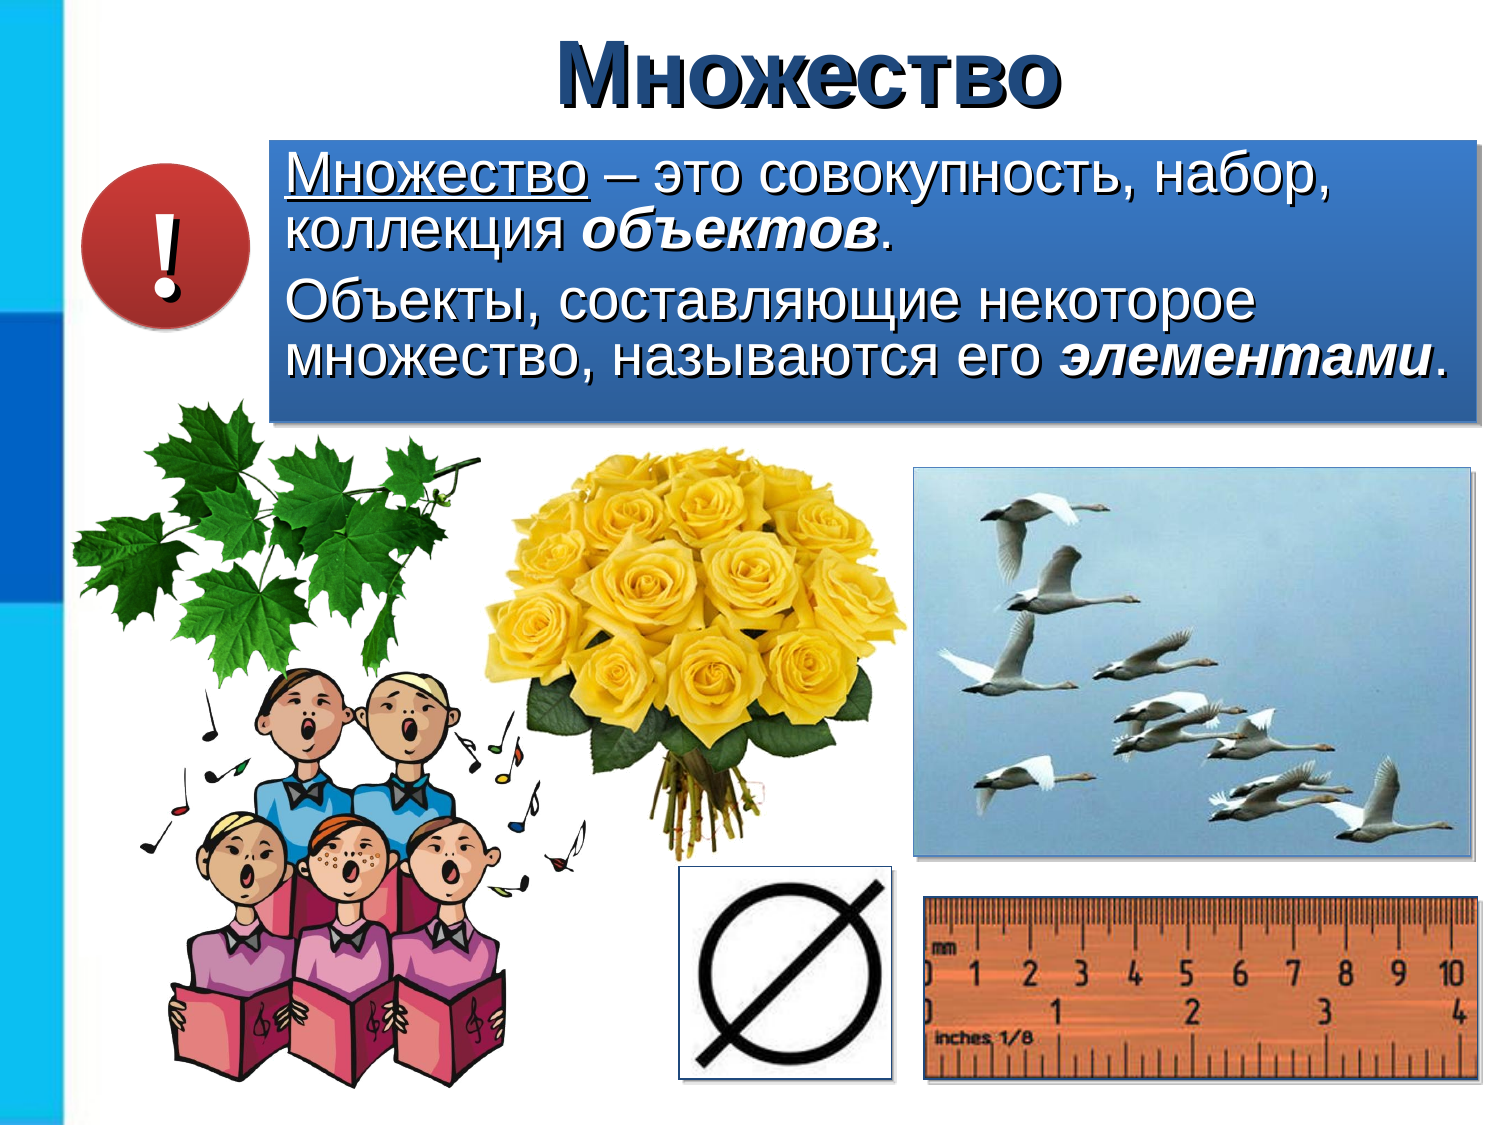

# Множество
Множество – это совокупность, набор, коллекция объектов.
Объекты, составляющие некоторое множество, называются его элементами.
!